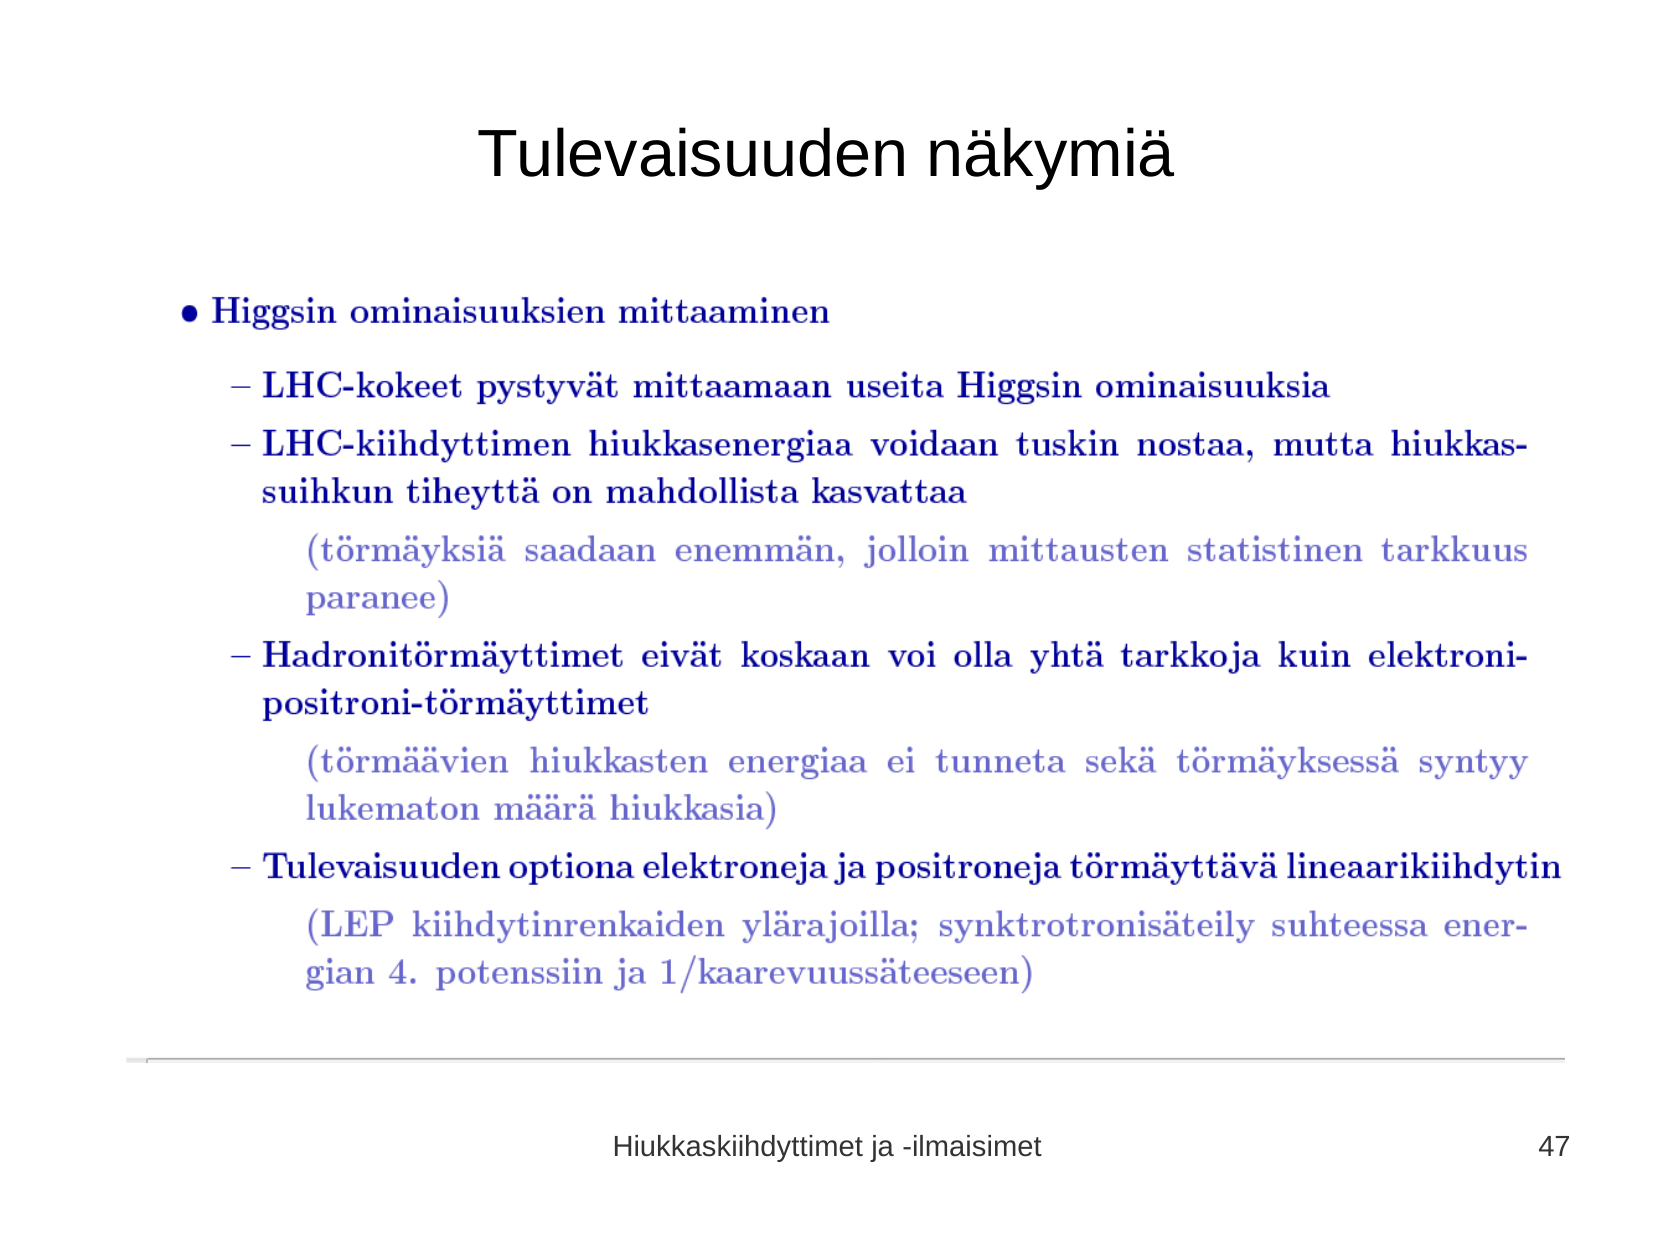

# Tulevaisuuden näkymiä
Hiukkaskiihdyttimet ja -ilmaisimet
47